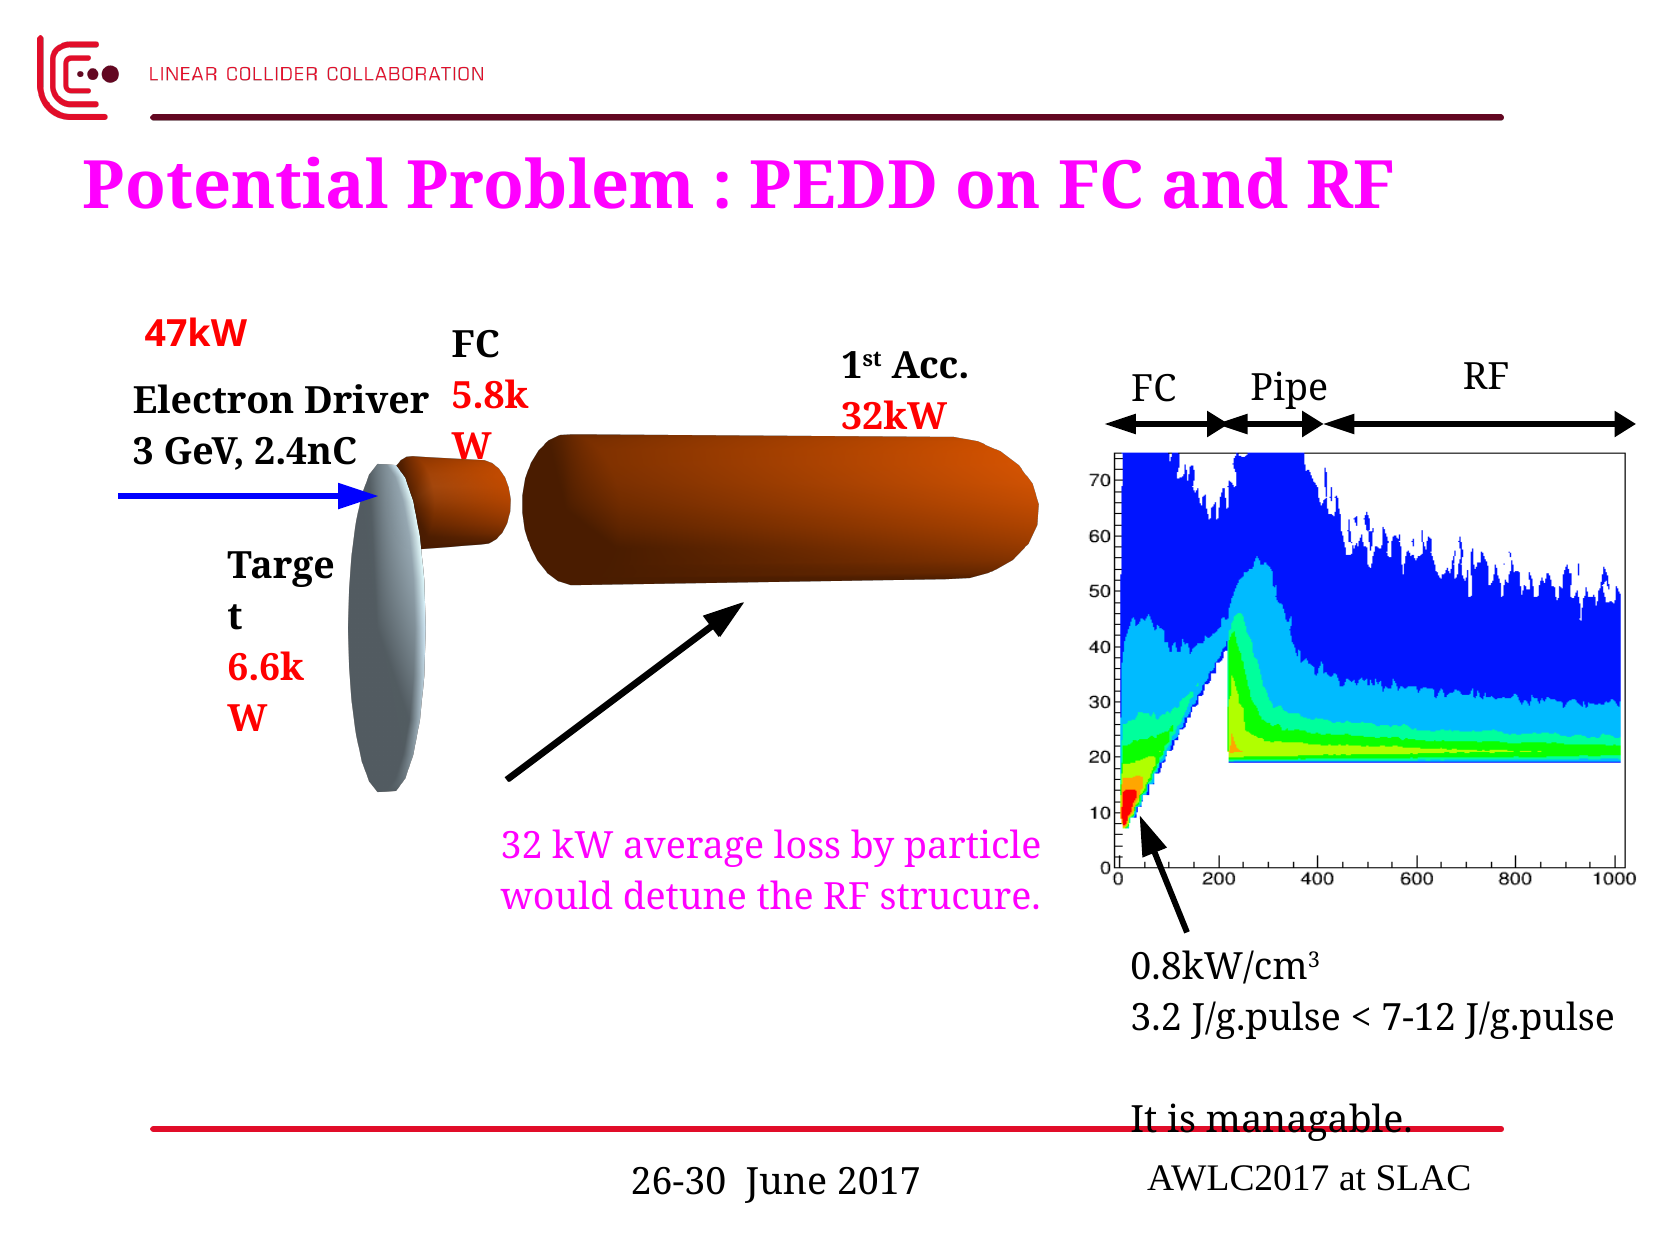

# Potential Problem : PEDD on FC and RF
47kW
FC
5.8kW
1st Acc.
32kW
RF
Pipe
FC
Electron Driver
3 GeV, 2.4nC
Target
6.6kW
32 kW average loss by particle
would detune the RF strucure.
0.8kW/cm3
3.2 J/g.pulse < 7-12 J/g.pulse
It is managable.